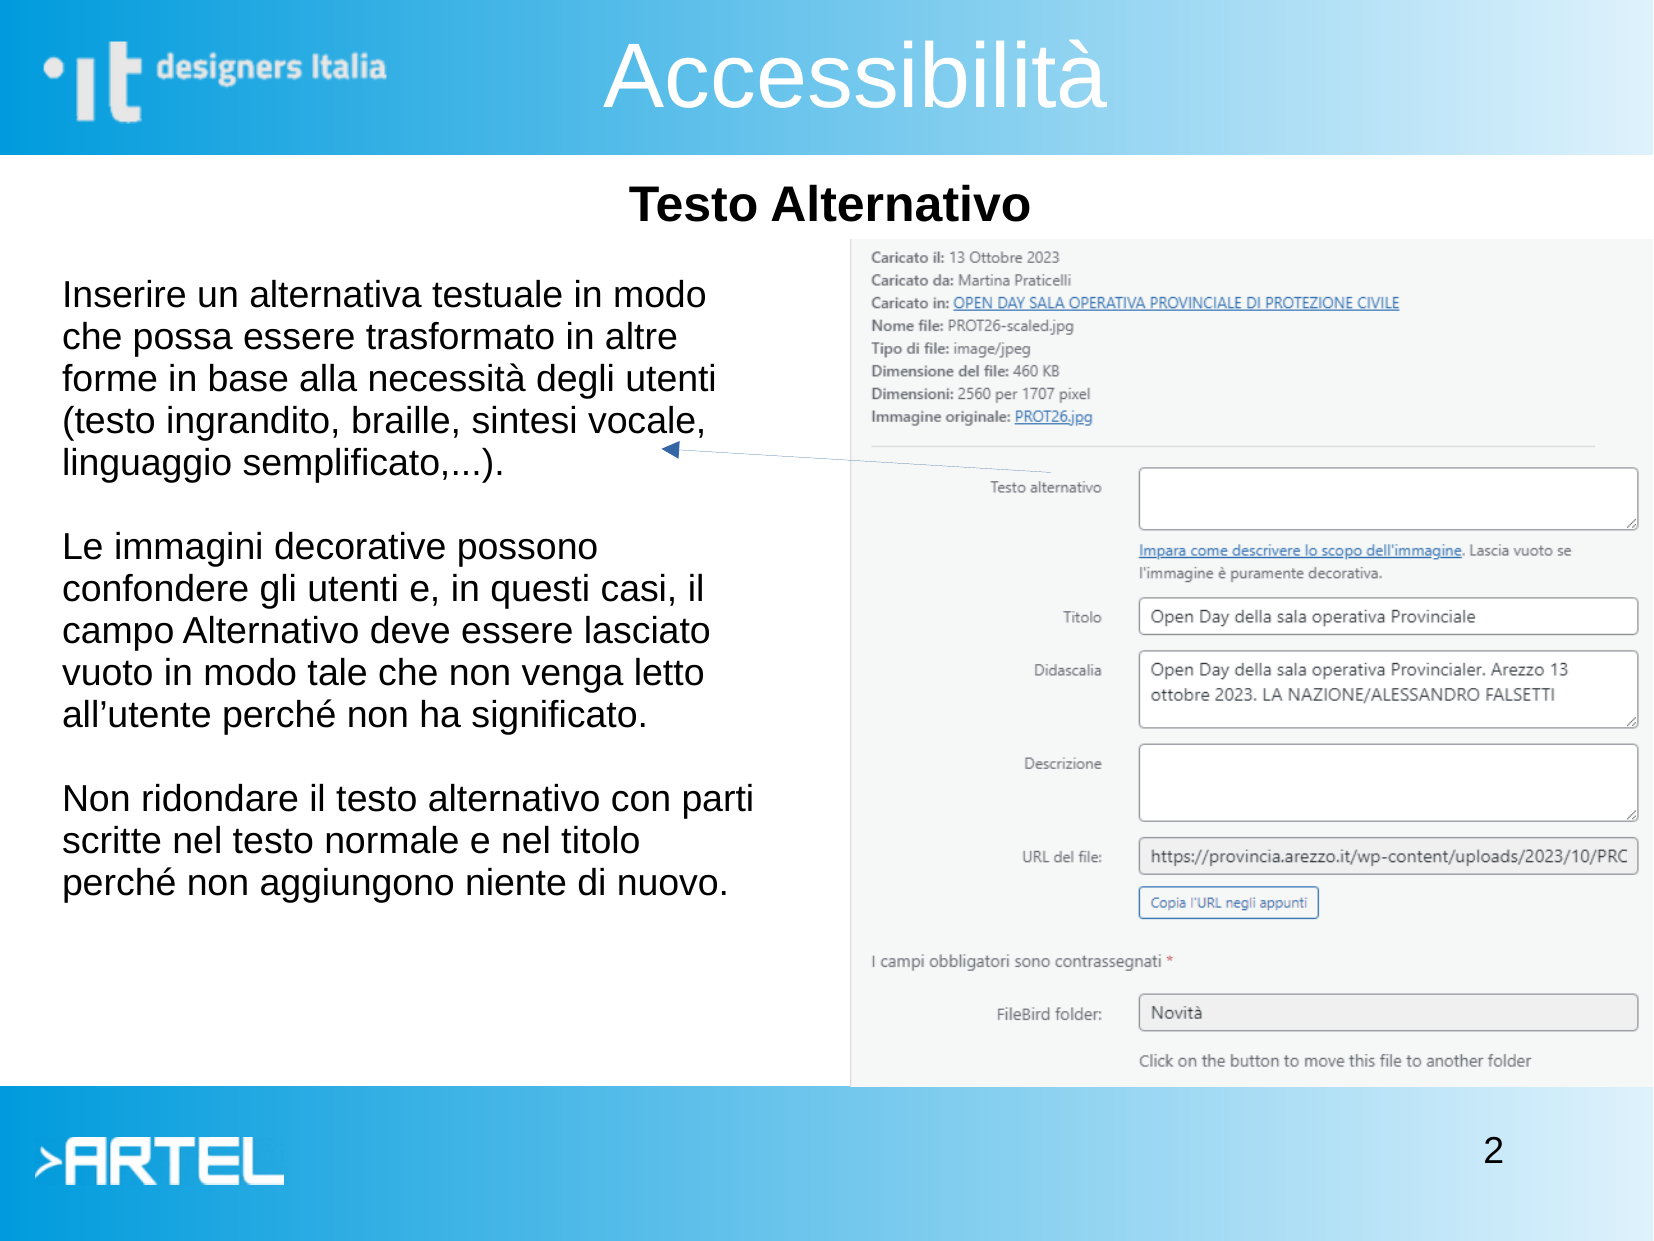

# Accessibilità
Testo Alternativo
Inserire un alternativa testuale in modo che possa essere trasformato in altre forme in base alla necessità degli utenti (testo ingrandito, braille, sintesi vocale, linguaggio semplificato,...).
Le immagini decorative possono confondere gli utenti e, in questi casi, il campo Alternativo deve essere lasciato vuoto in modo tale che non venga letto all’utente perché non ha significato.
Non ridondare il testo alternativo con parti scritte nel testo normale e nel titolo perché non aggiungono niente di nuovo.